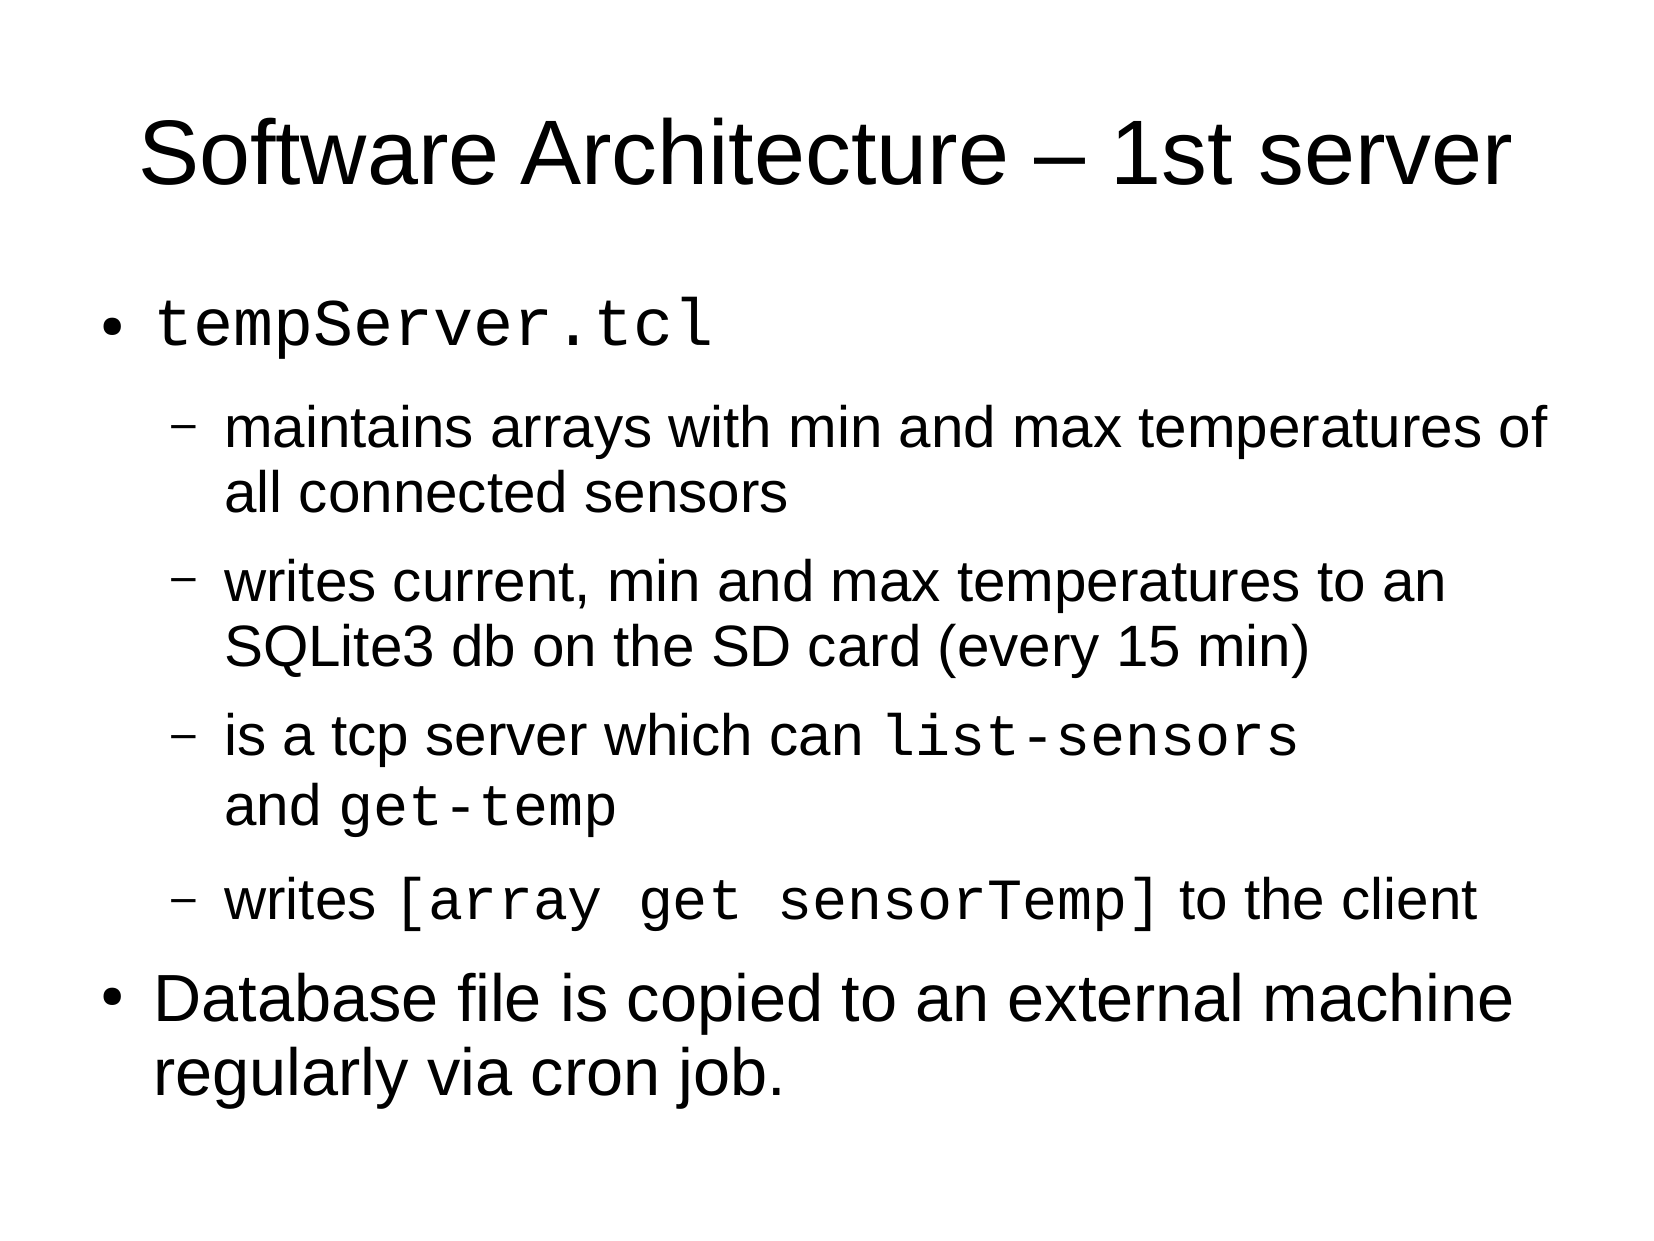

# Software Architecture – 1st server
tempServer.tcl
maintains arrays with min and max temperatures of all connected sensors
writes current, min and max temperatures to an SQLite3 db on the SD card (every 15 min)
is a tcp server which can list-sensors
and get-temp
writes [array get sensorTemp] to the client
Database file is copied to an external machine regularly via cron job.